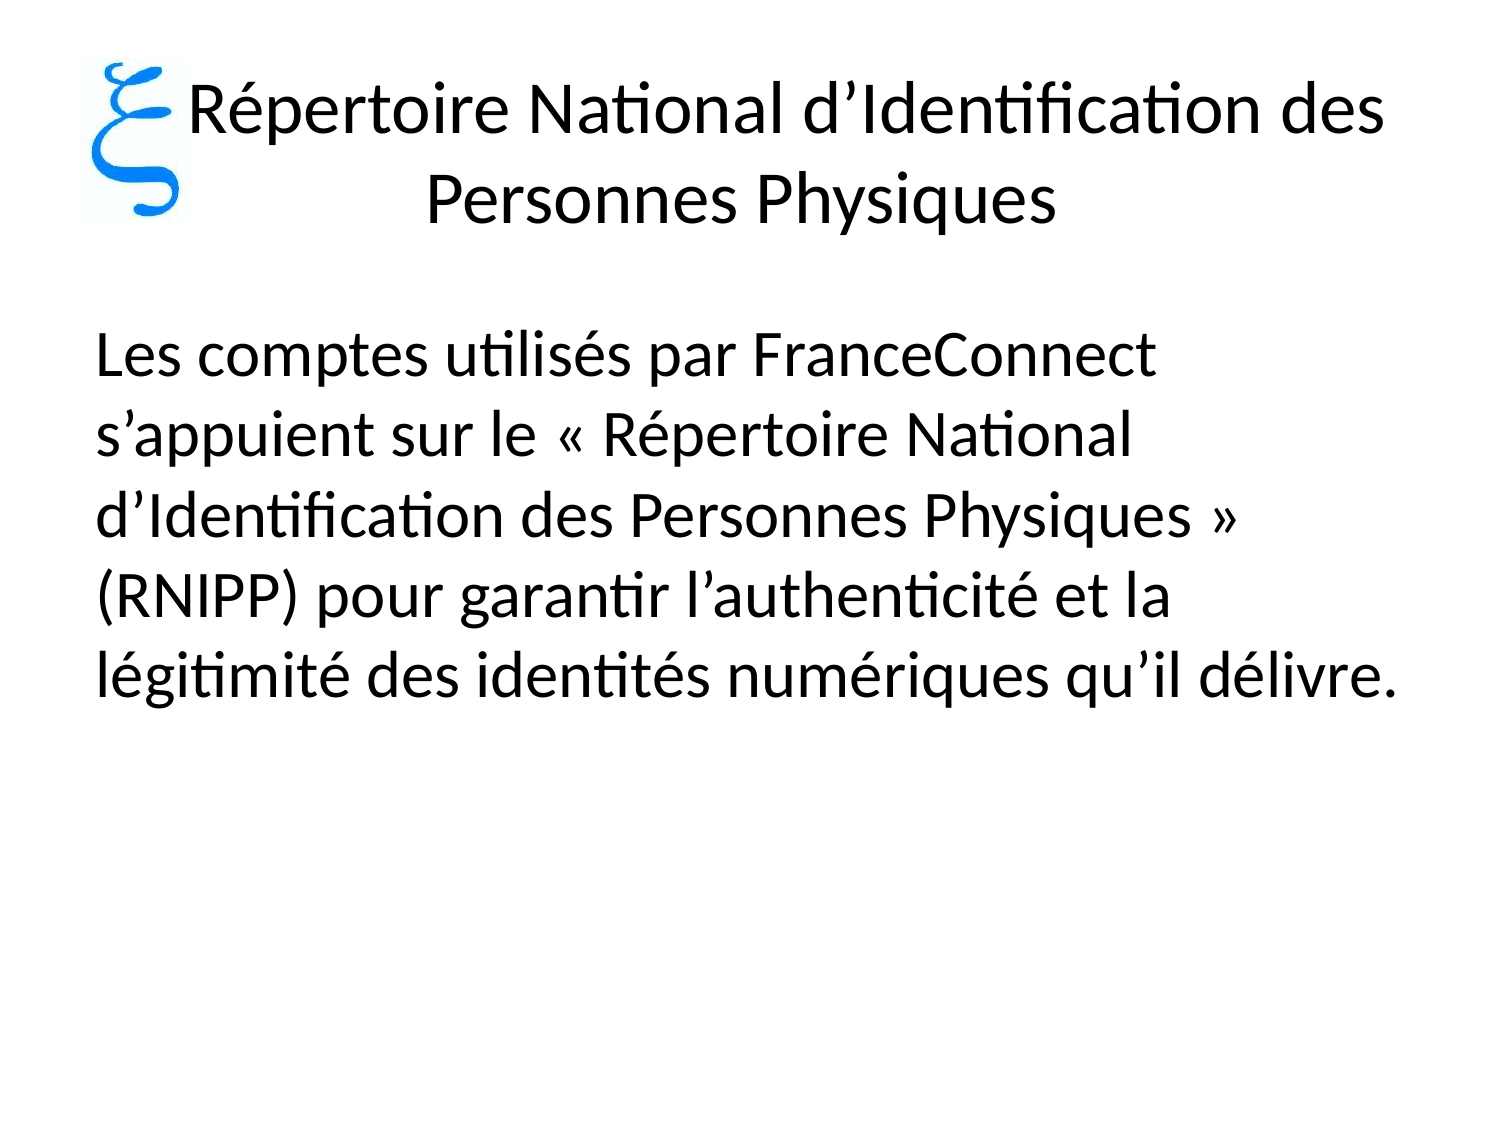

# Répertoire National d’Identification des Personnes Physiques
Les comptes utilisés par FranceConnect s’appuient sur le « Répertoire National d’Identification des Personnes Physiques » (RNIPP) pour garantir l’authenticité et la légitimité des identités numériques qu’il délivre.